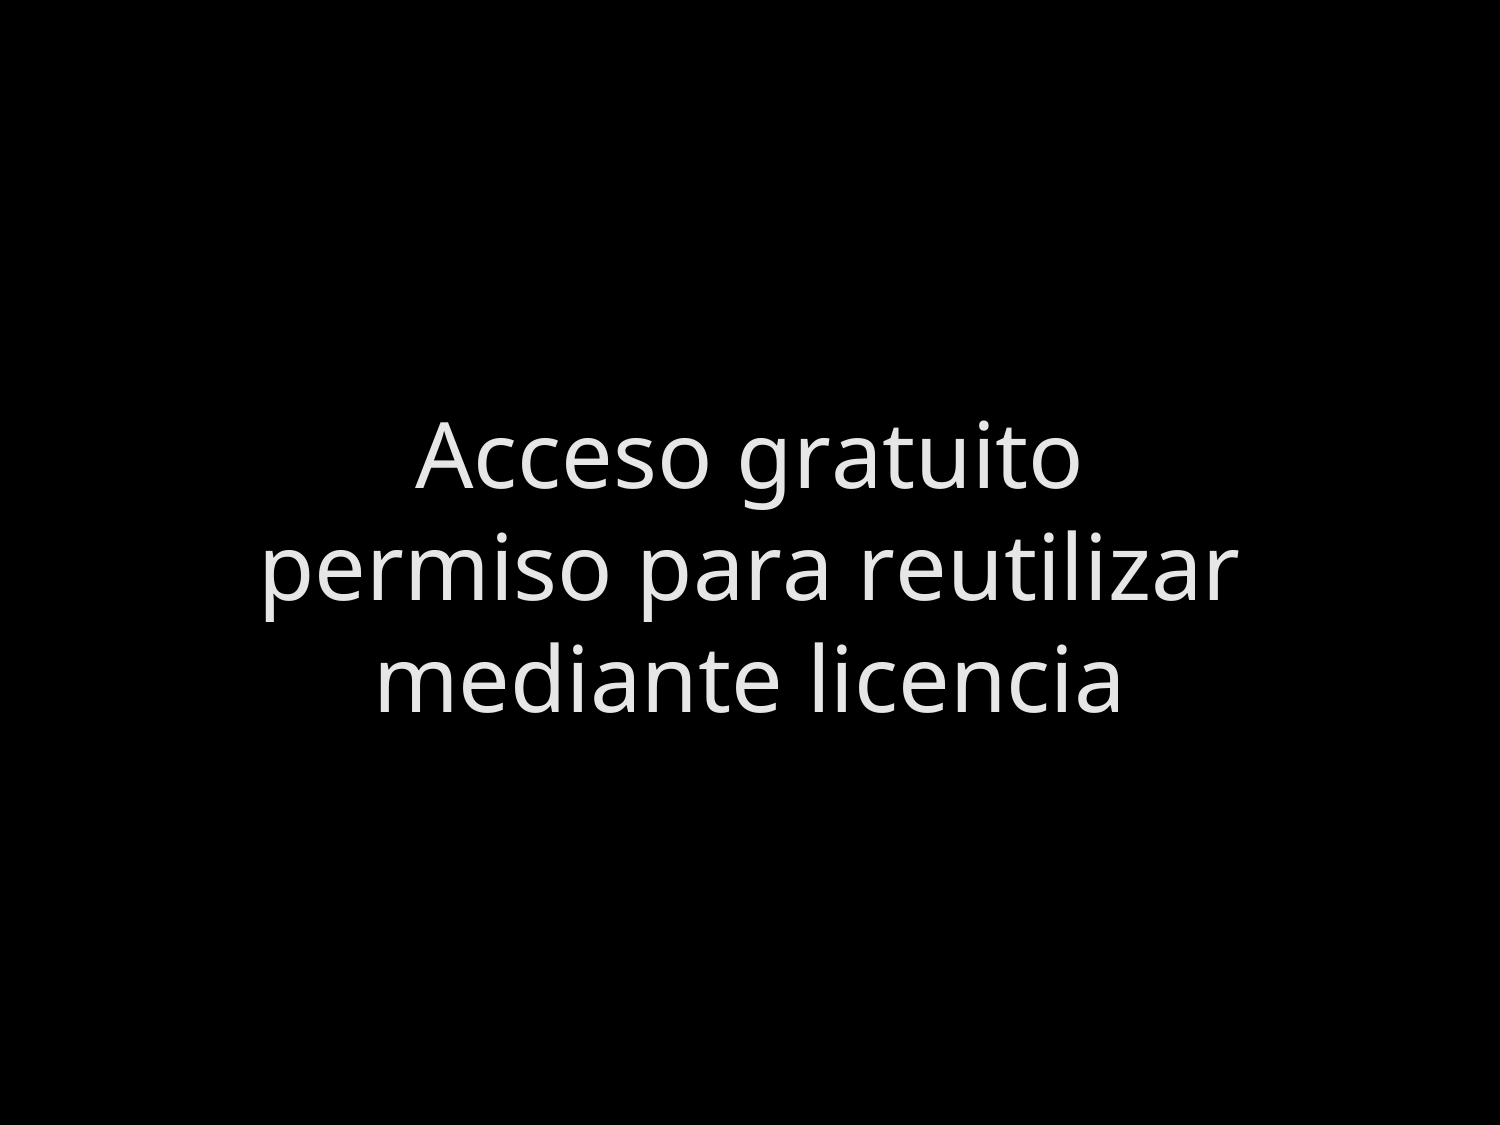

# Acceso gratuito
permiso para reutilizar
mediante licencia